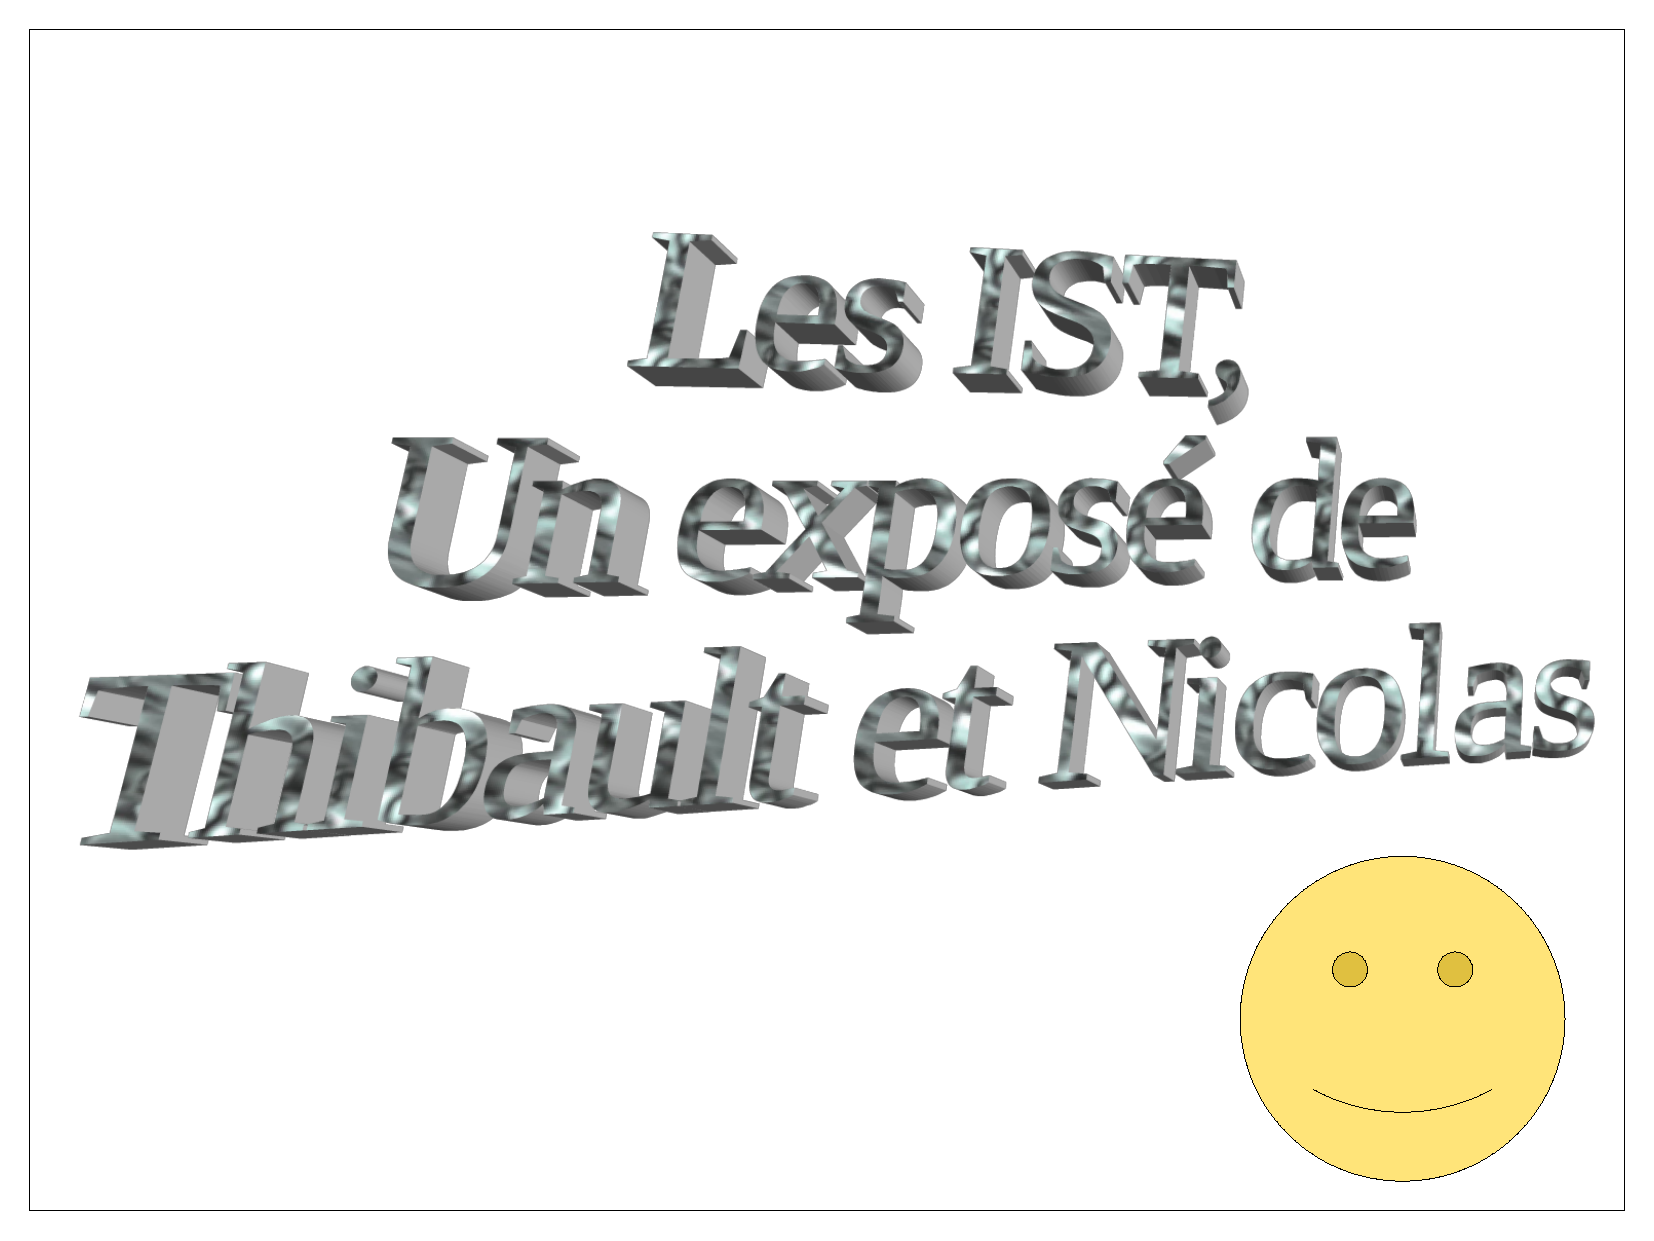

Les IST,
Un exposé de
Thibault et Nicolas